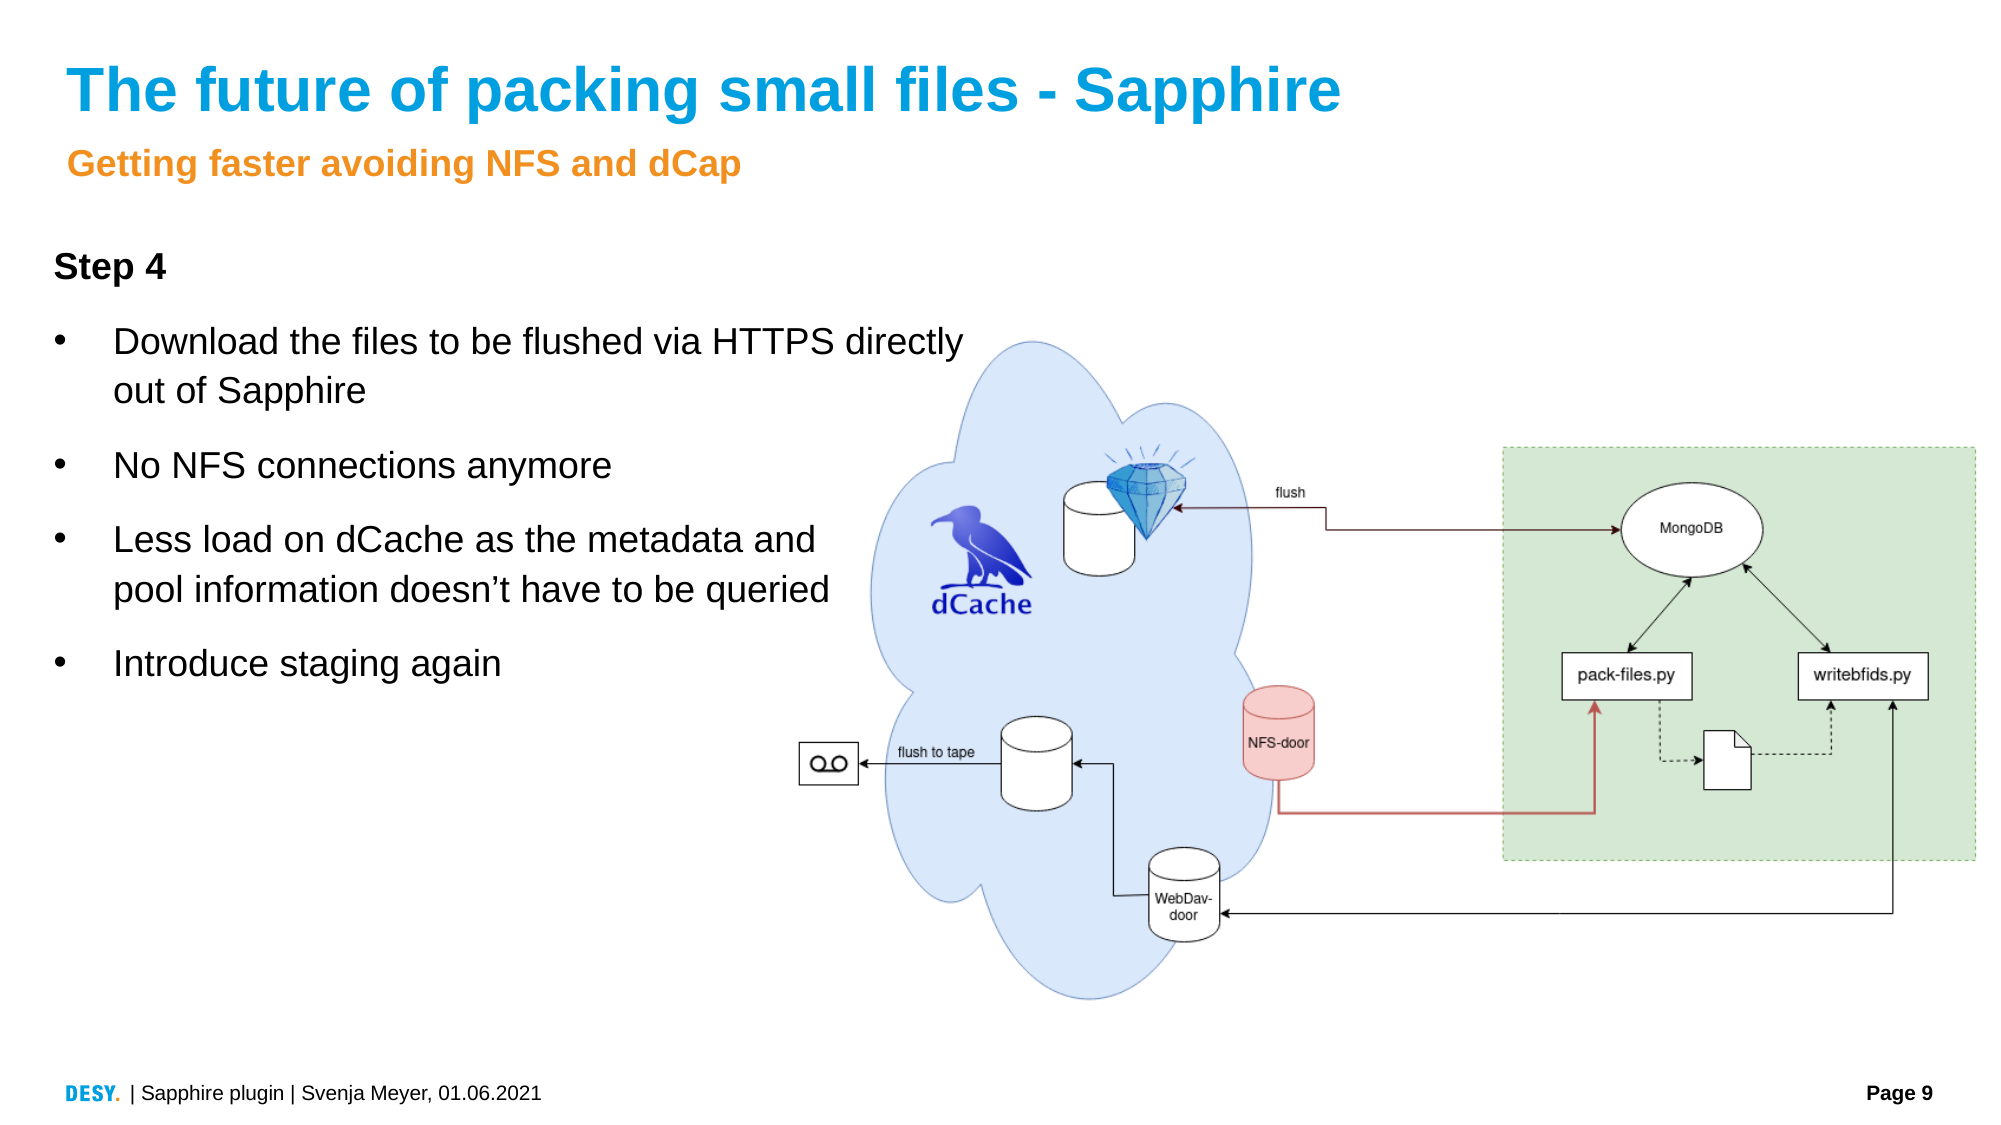

# The future of packing small files - Sapphire
Getting faster avoiding NFS and dCap
Step 4
Download the files to be flushed via HTTPS directly out of Sapphire
No NFS connections anymore
Less load on dCache as the metadata and
pool information doesn’t have to be queried
Introduce staging again
| Sapphire plugin | Svenja Meyer, 01.06.2021